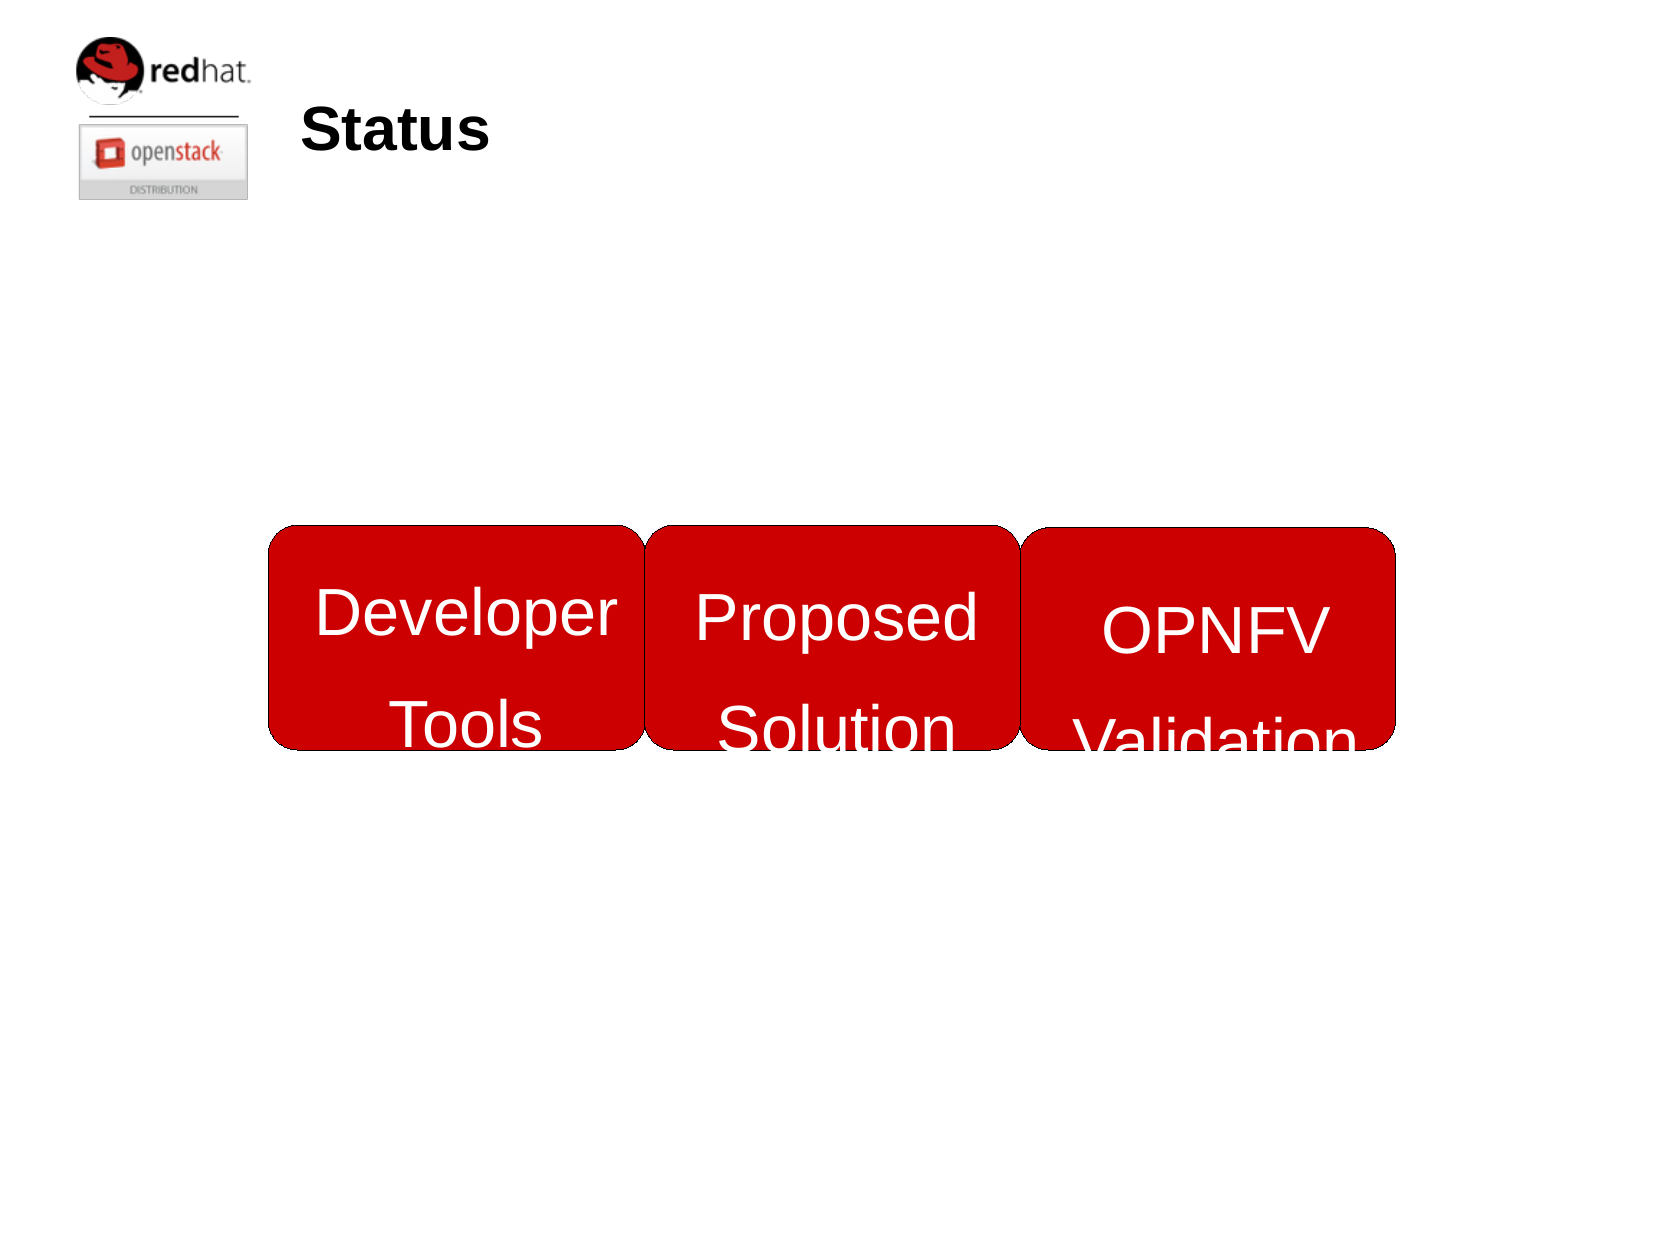

# Status
Developer
Tools
Proposed Solution
OPNFV
Validation